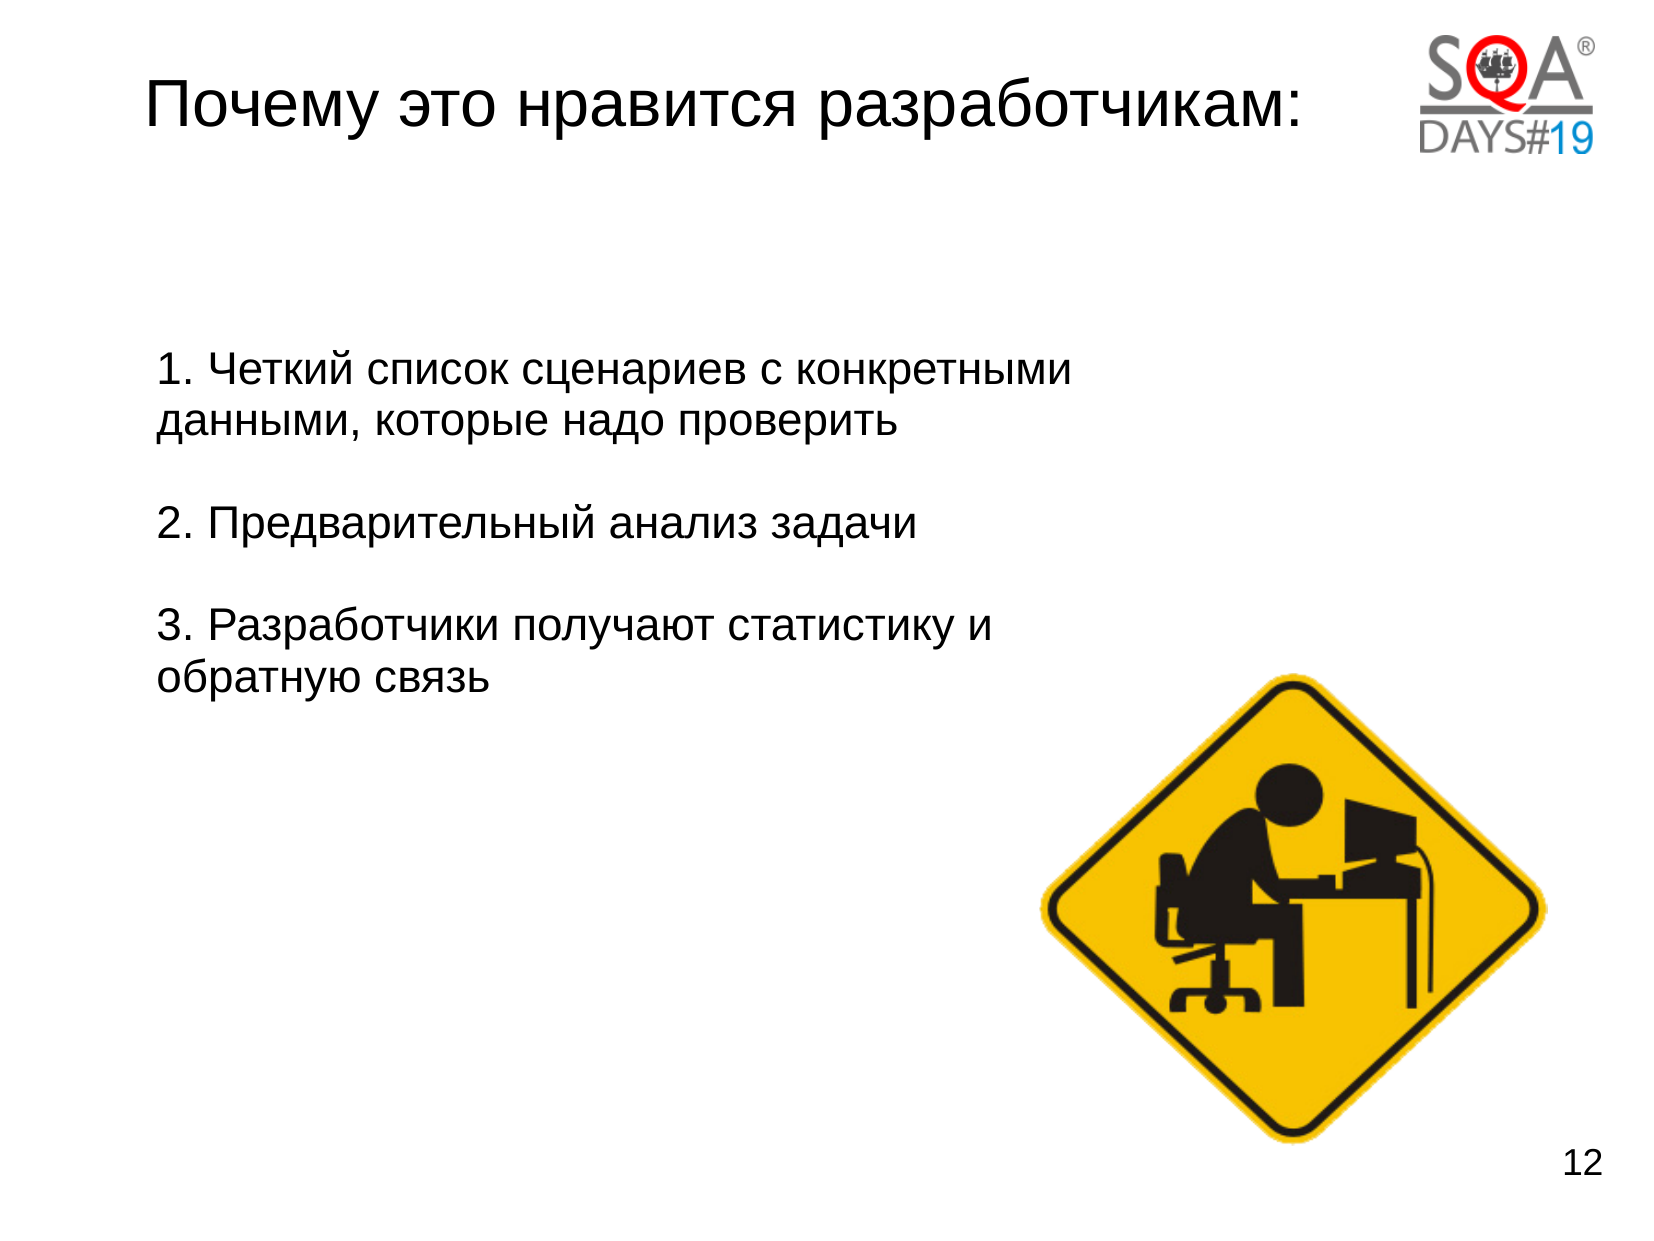

Почему это нравится разработчикам:
1. Четкий список сценариев с конкретными данными, которые надо проверить
2. Предварительный анализ задачи
3. Разработчики получают статистику и обратную связь
12